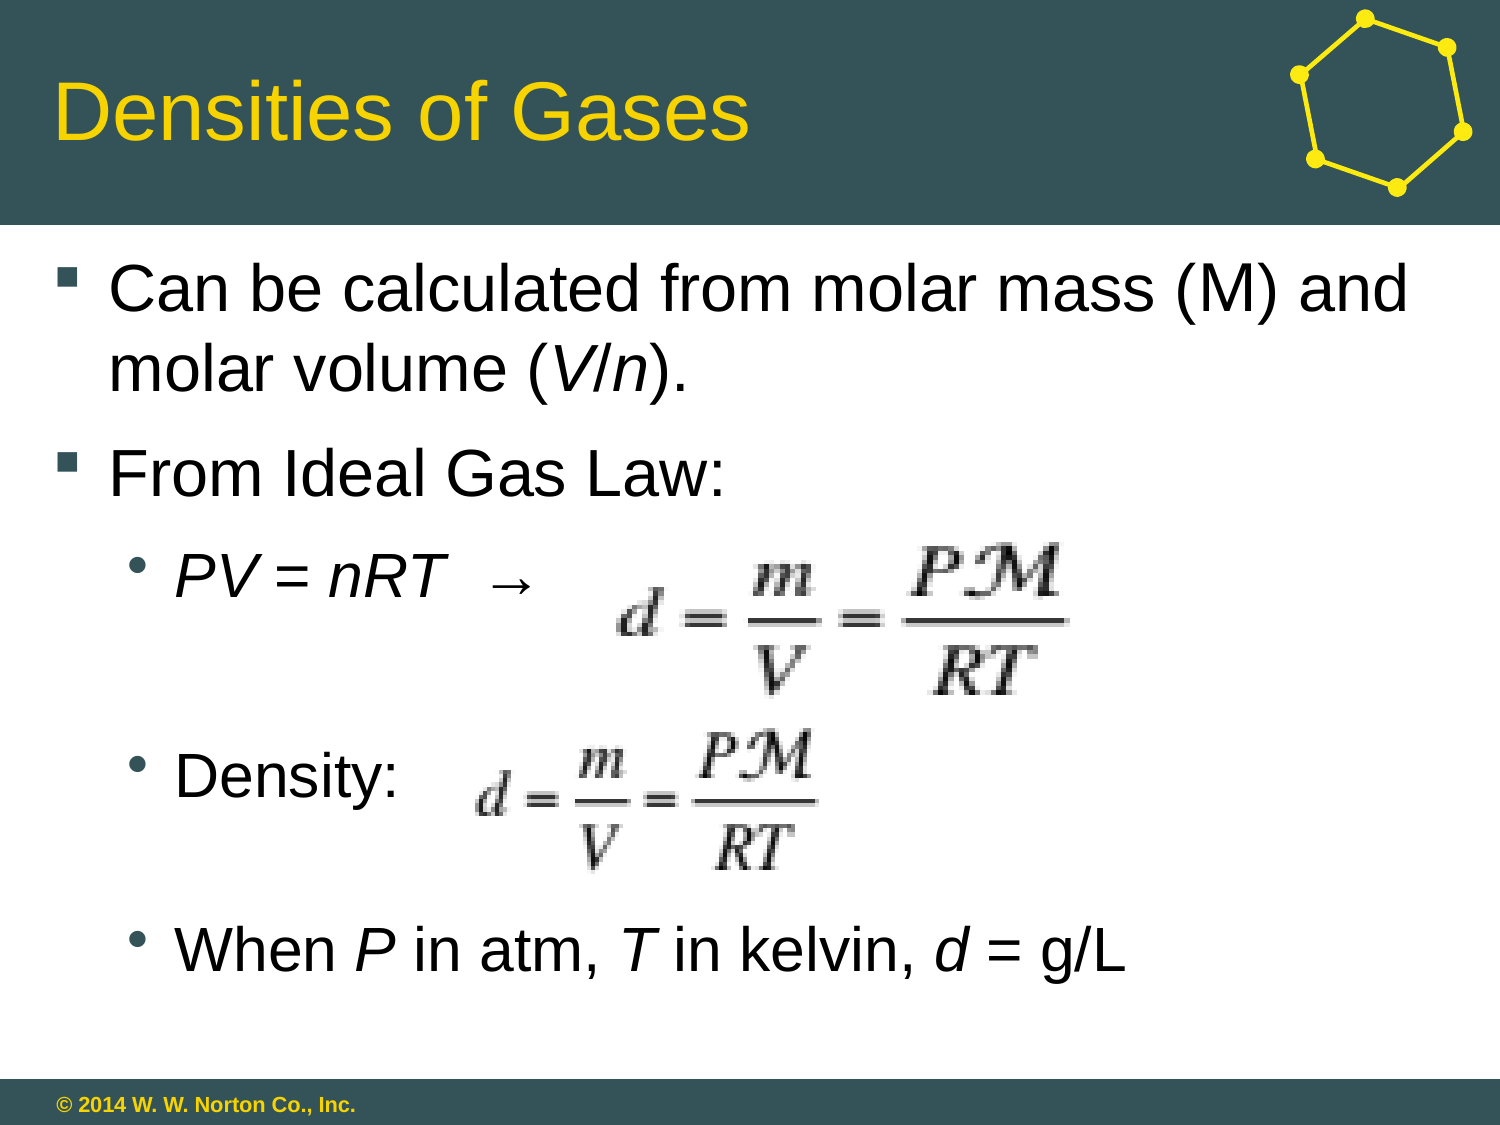

# Densities of Gases
Can be calculated from molar mass (M) and molar volume (V/n).
From Ideal Gas Law:
PV = nRT →
Density:
When P in atm, T in kelvin, d = g/L